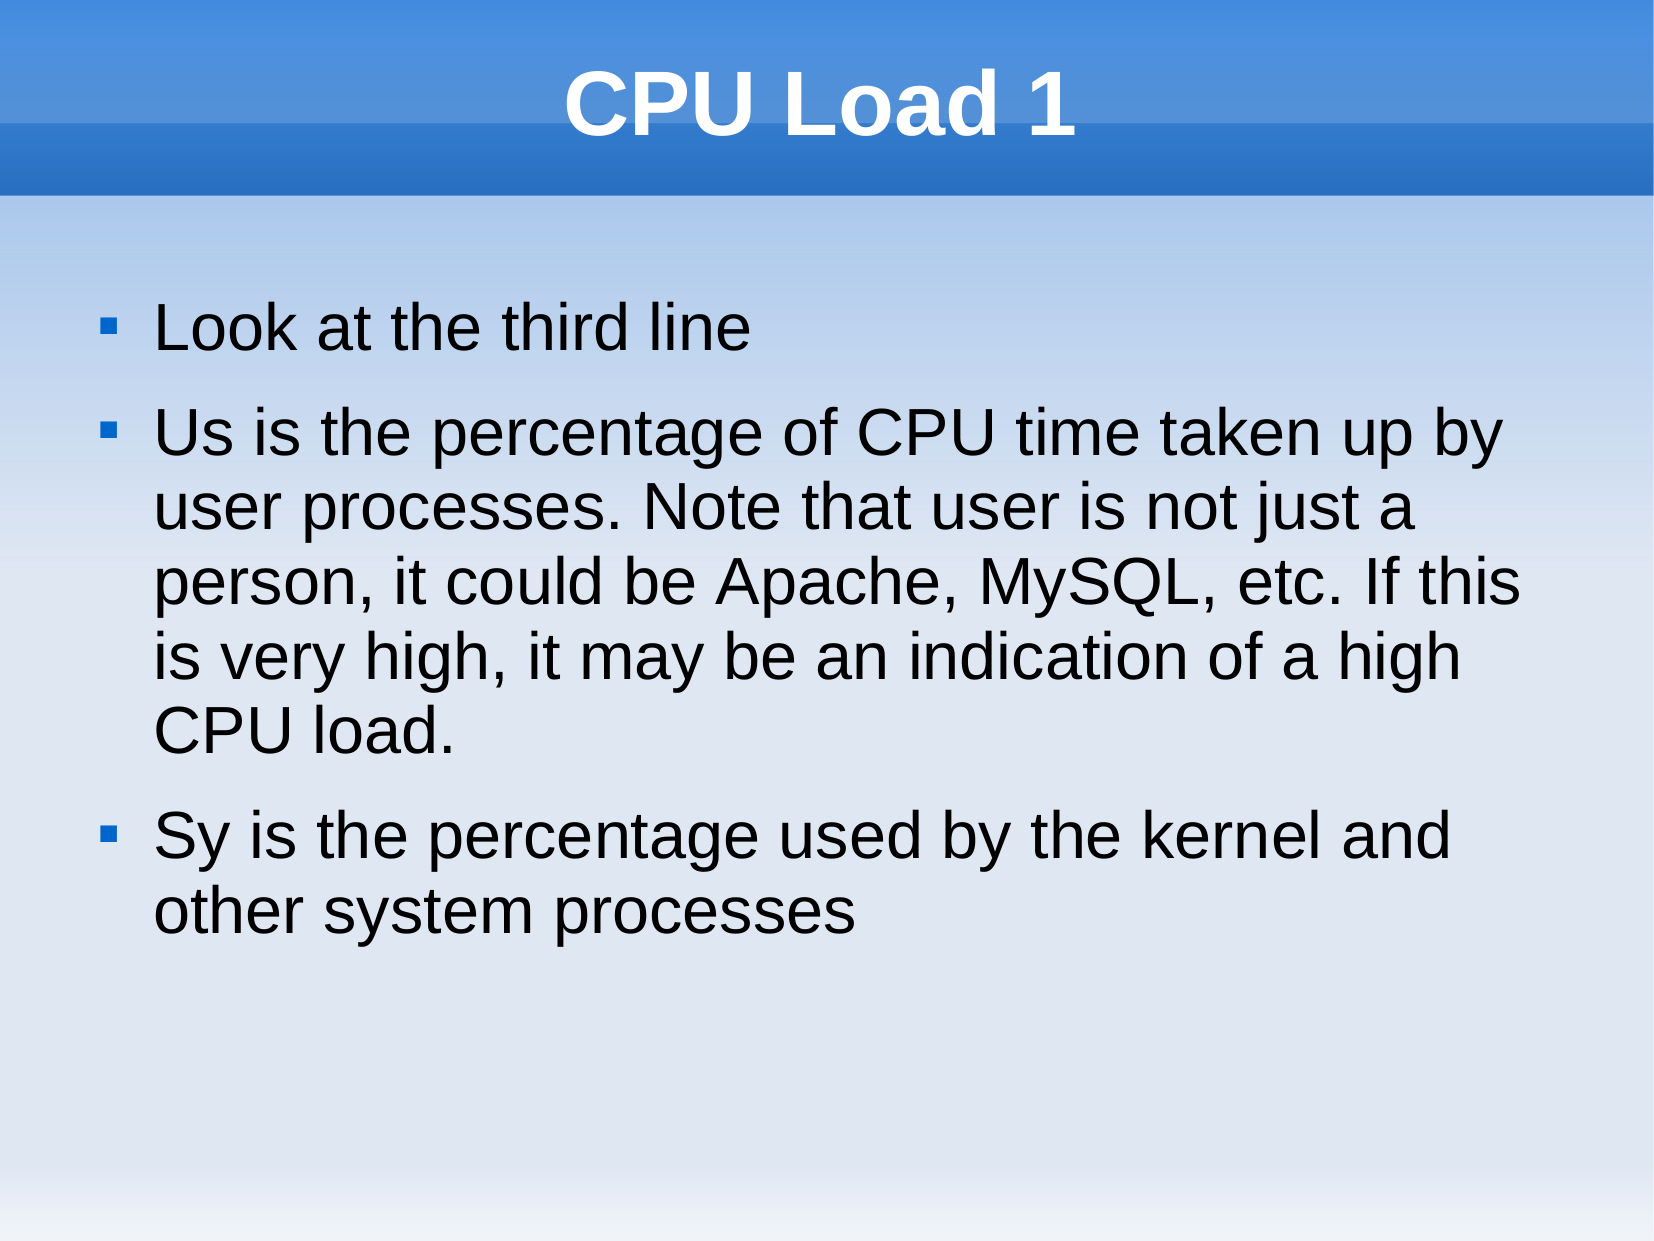

# CPU Load 1
Look at the third line
Us is the percentage of CPU time taken up by user processes. Note that user is not just a person, it could be Apache, MySQL, etc. If this is very high, it may be an indication of a high CPU load.
Sy is the percentage used by the kernel and other system processes